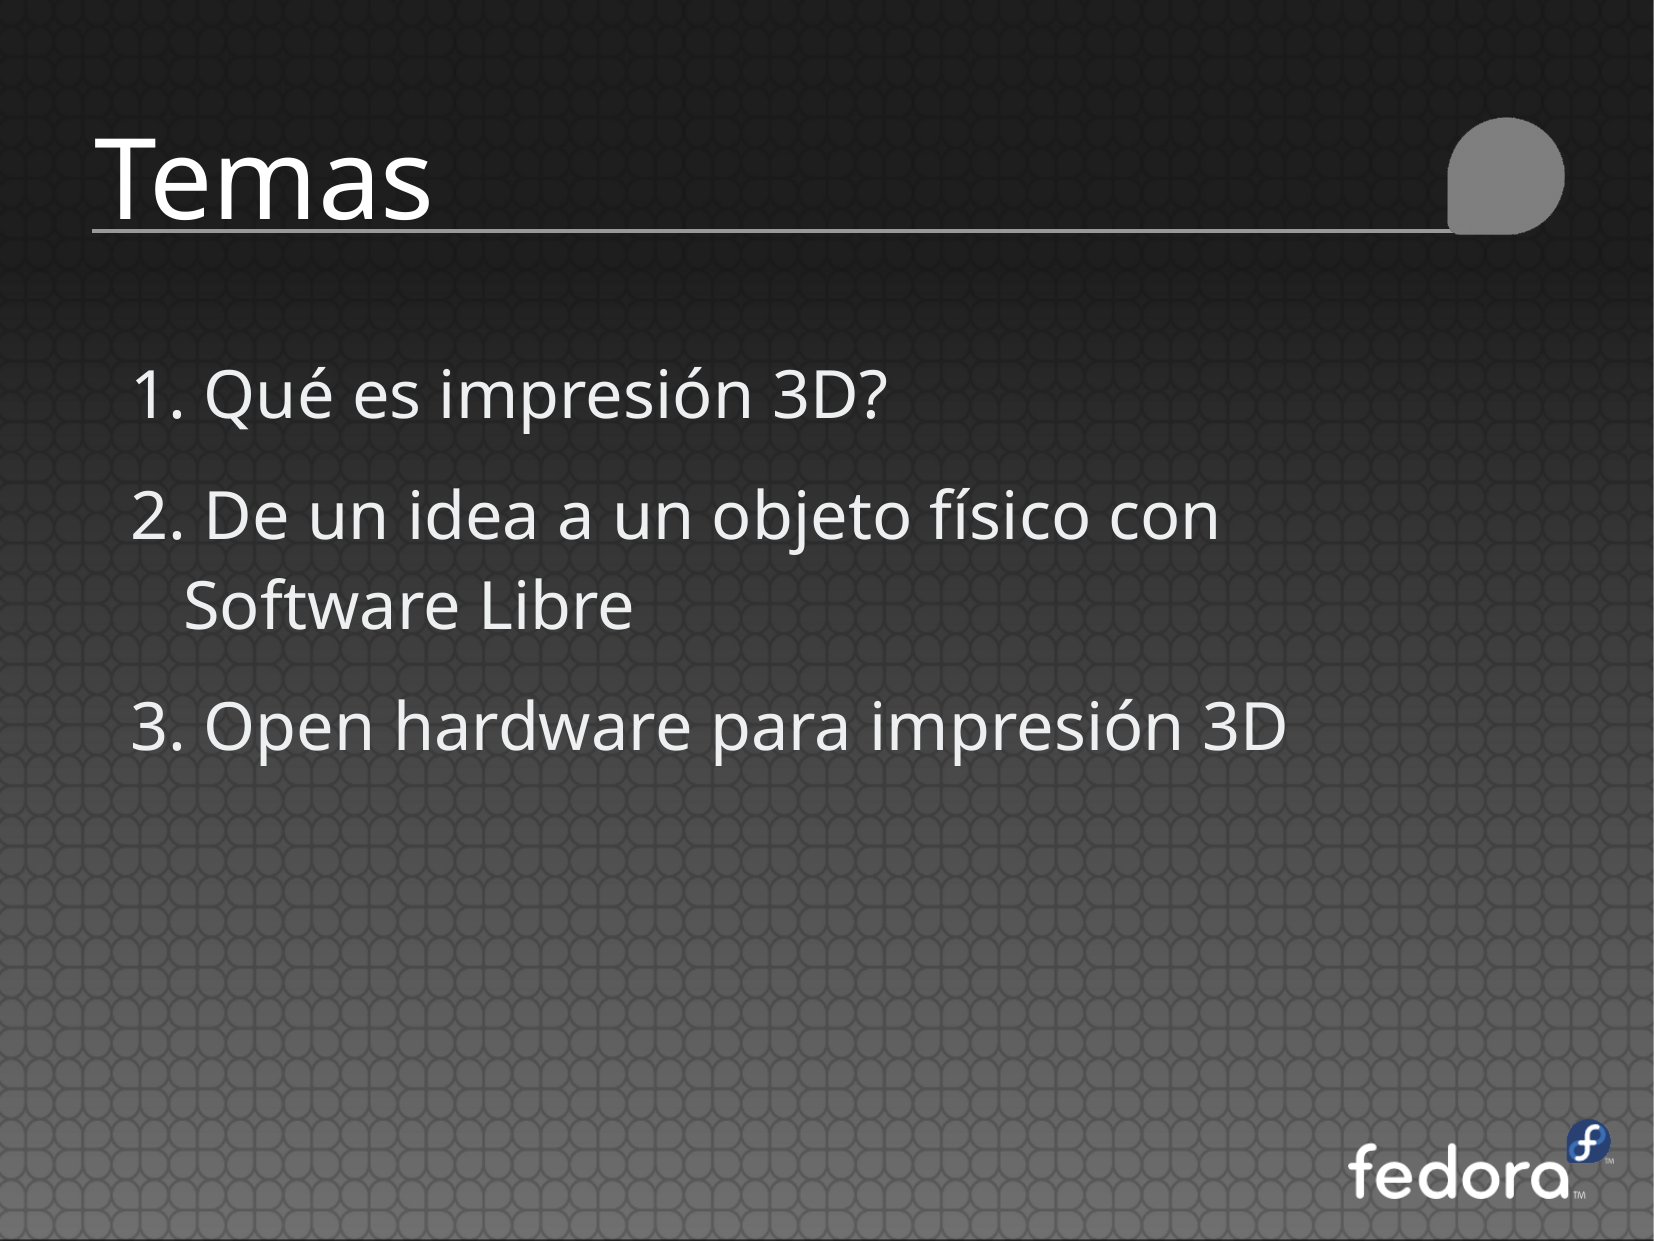

# Temas
 Qué es impresión 3D?
 De un idea a un objeto físico con Software Libre
 Open hardware para impresión 3D